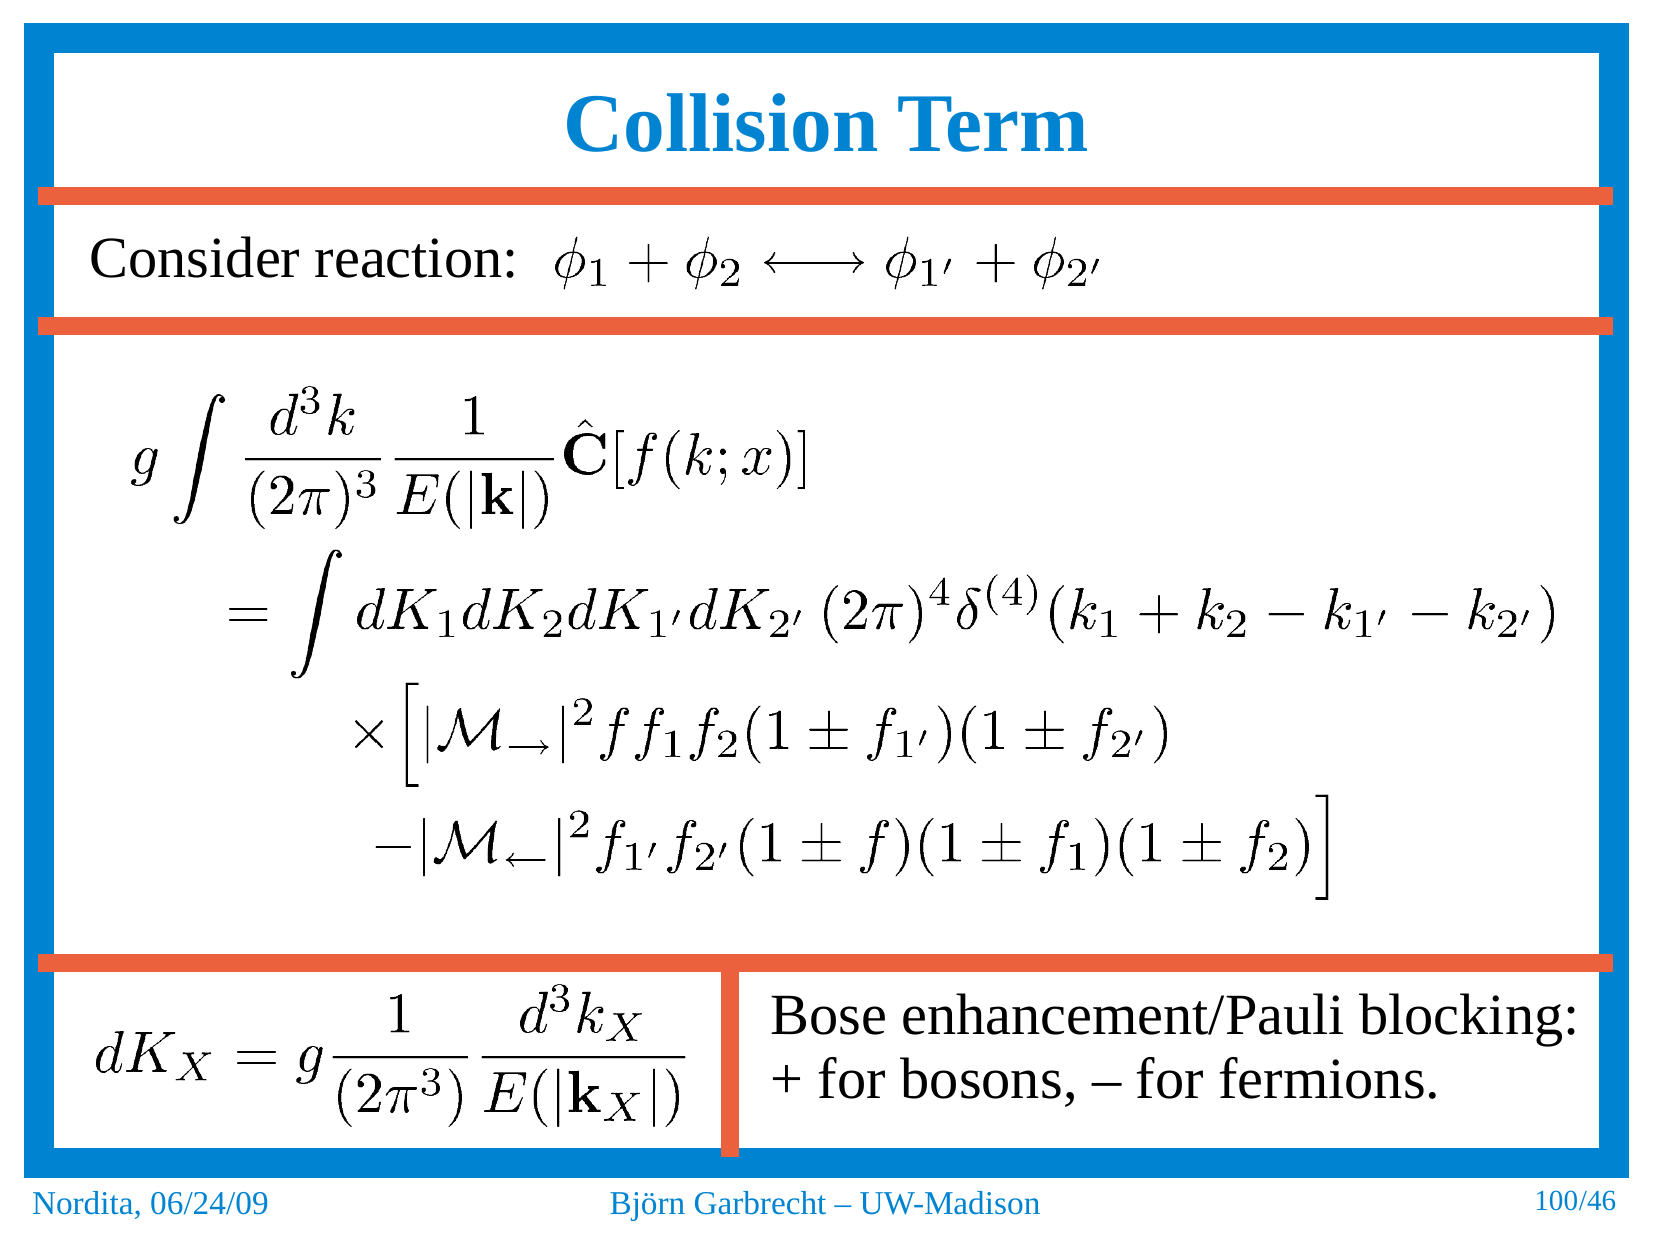

# Collision Term
Consider reaction:
Bose enhancement/Pauli blocking:
+ for bosons, – for fermions.
Björn Garbrecht – UW-Madison
100